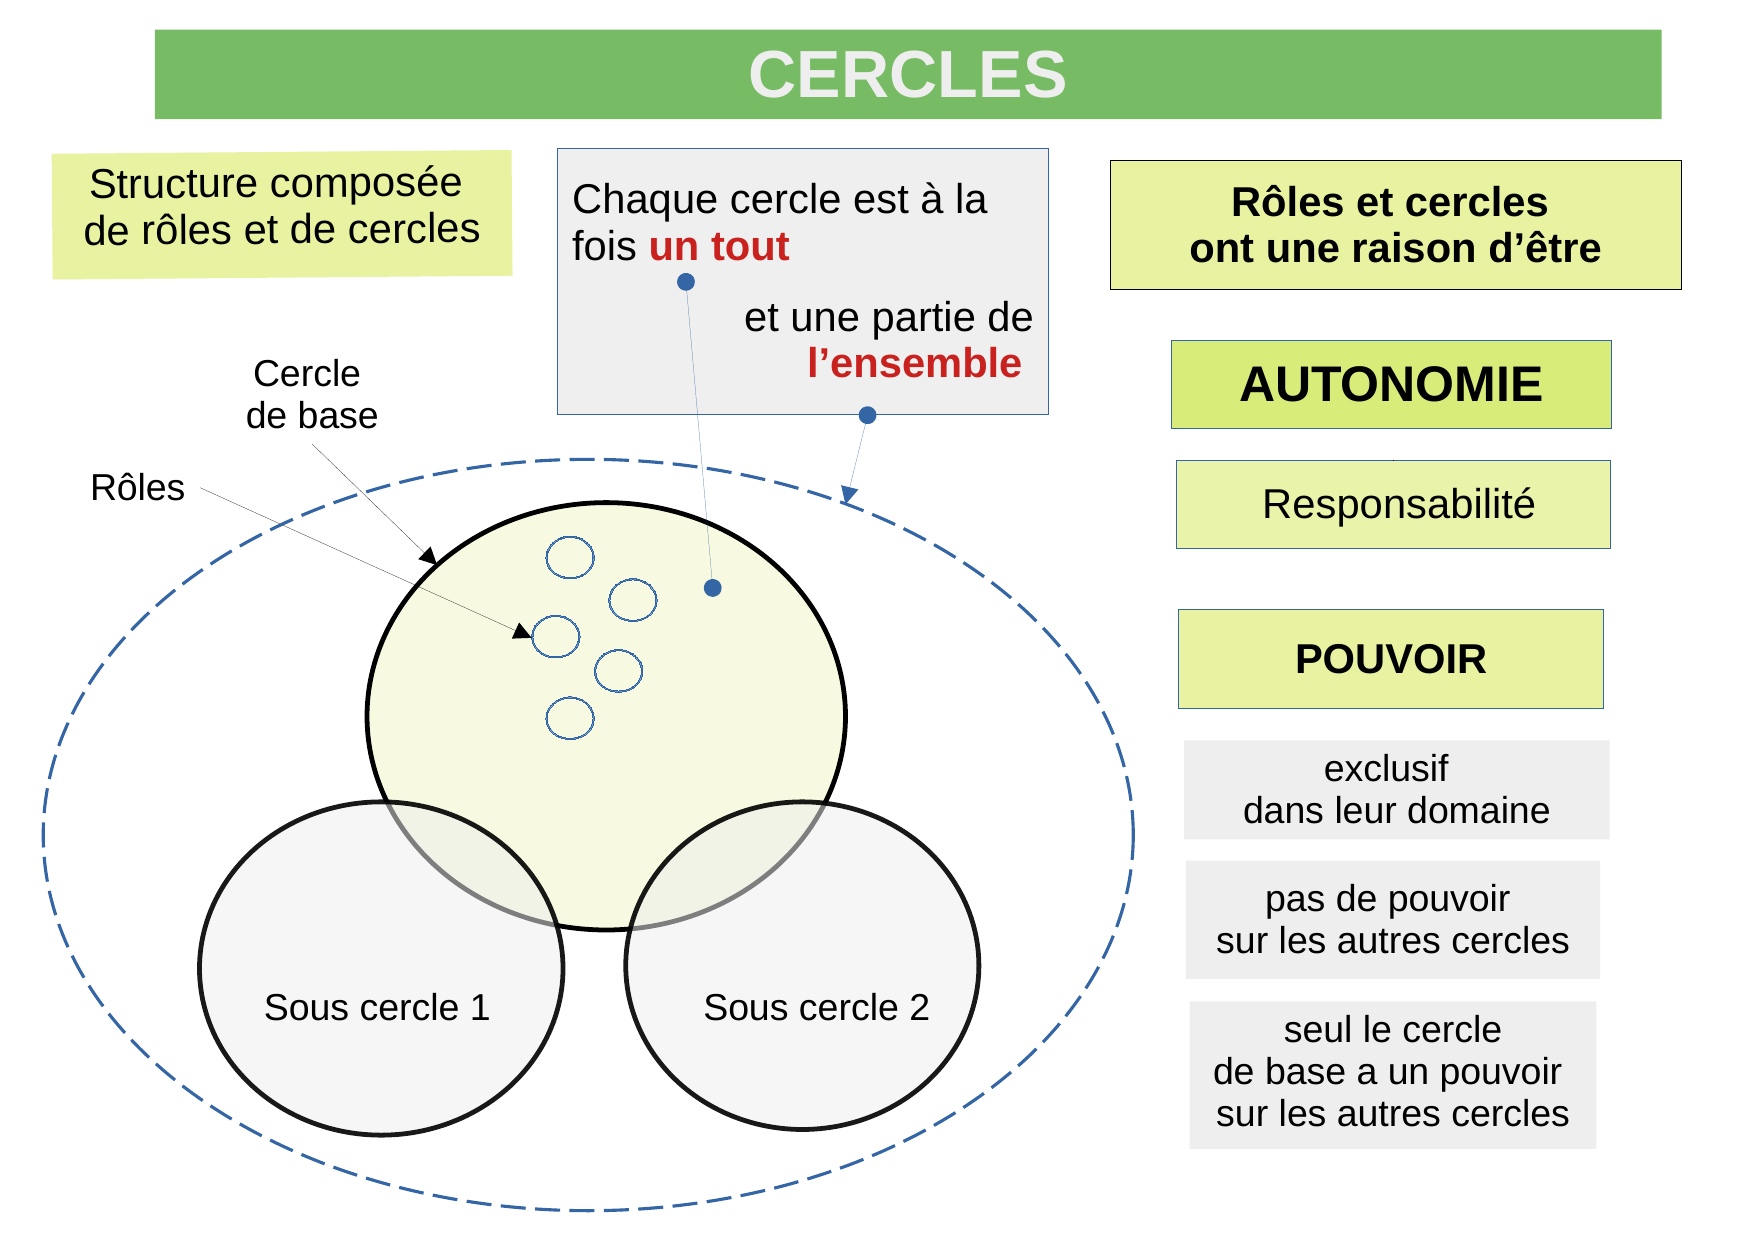

CERCLES
Chaque cercle est à la fois un tout
et une partie de l’ensemble
Structure composée
de rôles et de cercles
Rôles et cercles
ont une raison d’être
AUTONOMIE
Cercle
de base
Rôles
 Responsabilité
POUVOIR
exclusif
dans leur domaine
pas de pouvoir
sur les autres cercles
Sous cercle 1
Sous cercle 2
 seul le cercle
de base a un pouvoir
sur les autres cercles